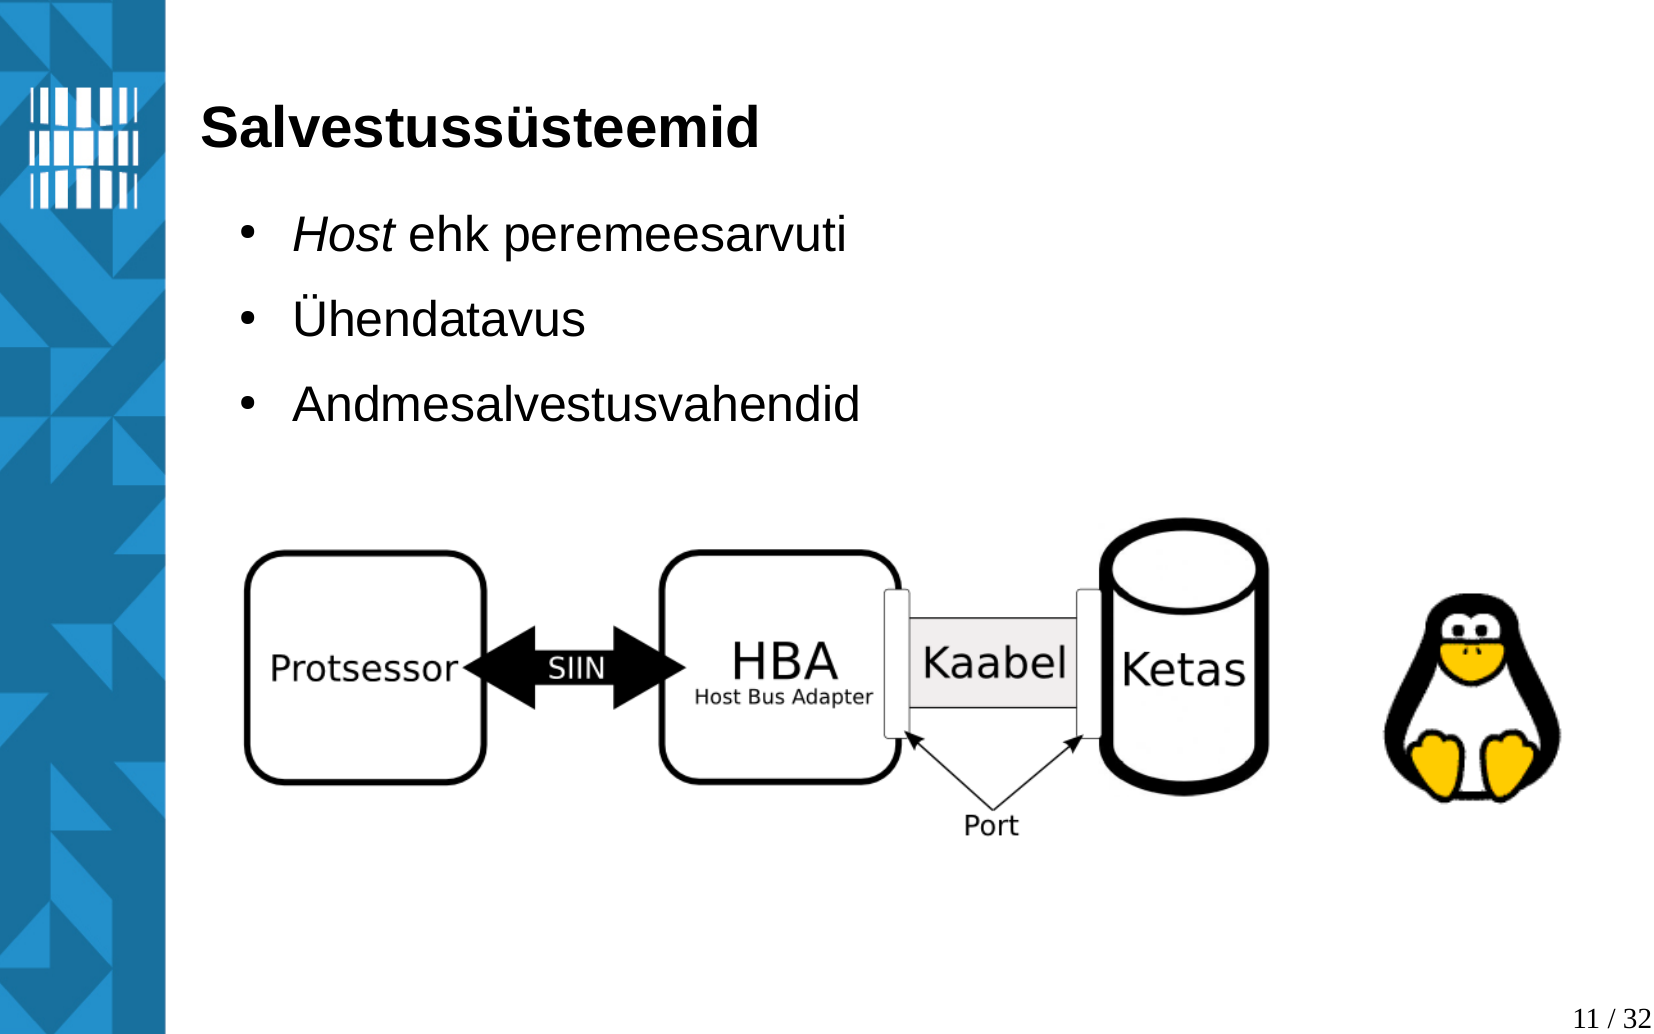

# Salvestussüsteemid
Host ehk peremeesarvuti
Ühendatavus
Andmesalvestusvahendid